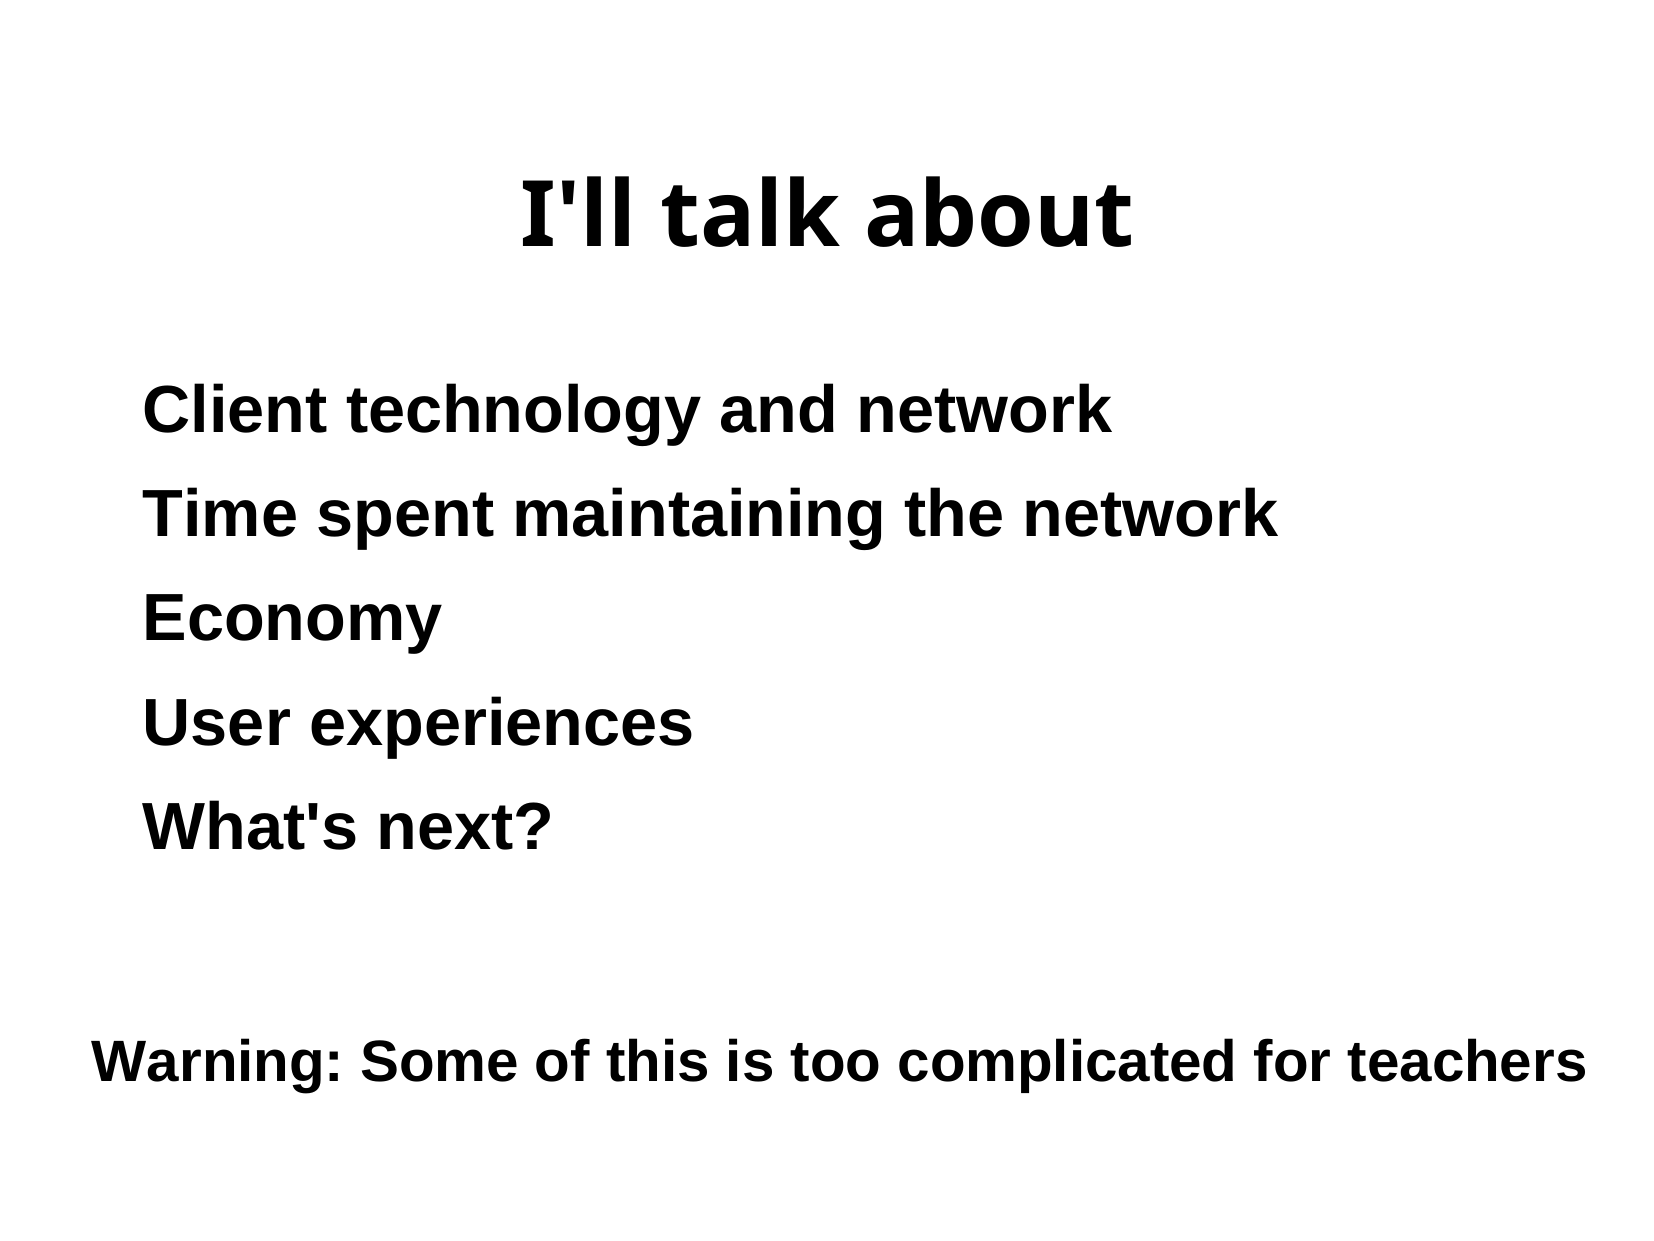

# I'll talk about
Client technology and network
Time spent maintaining the network
Economy
User experiences
What's next?
Warning: Some of this is too complicated for teachers